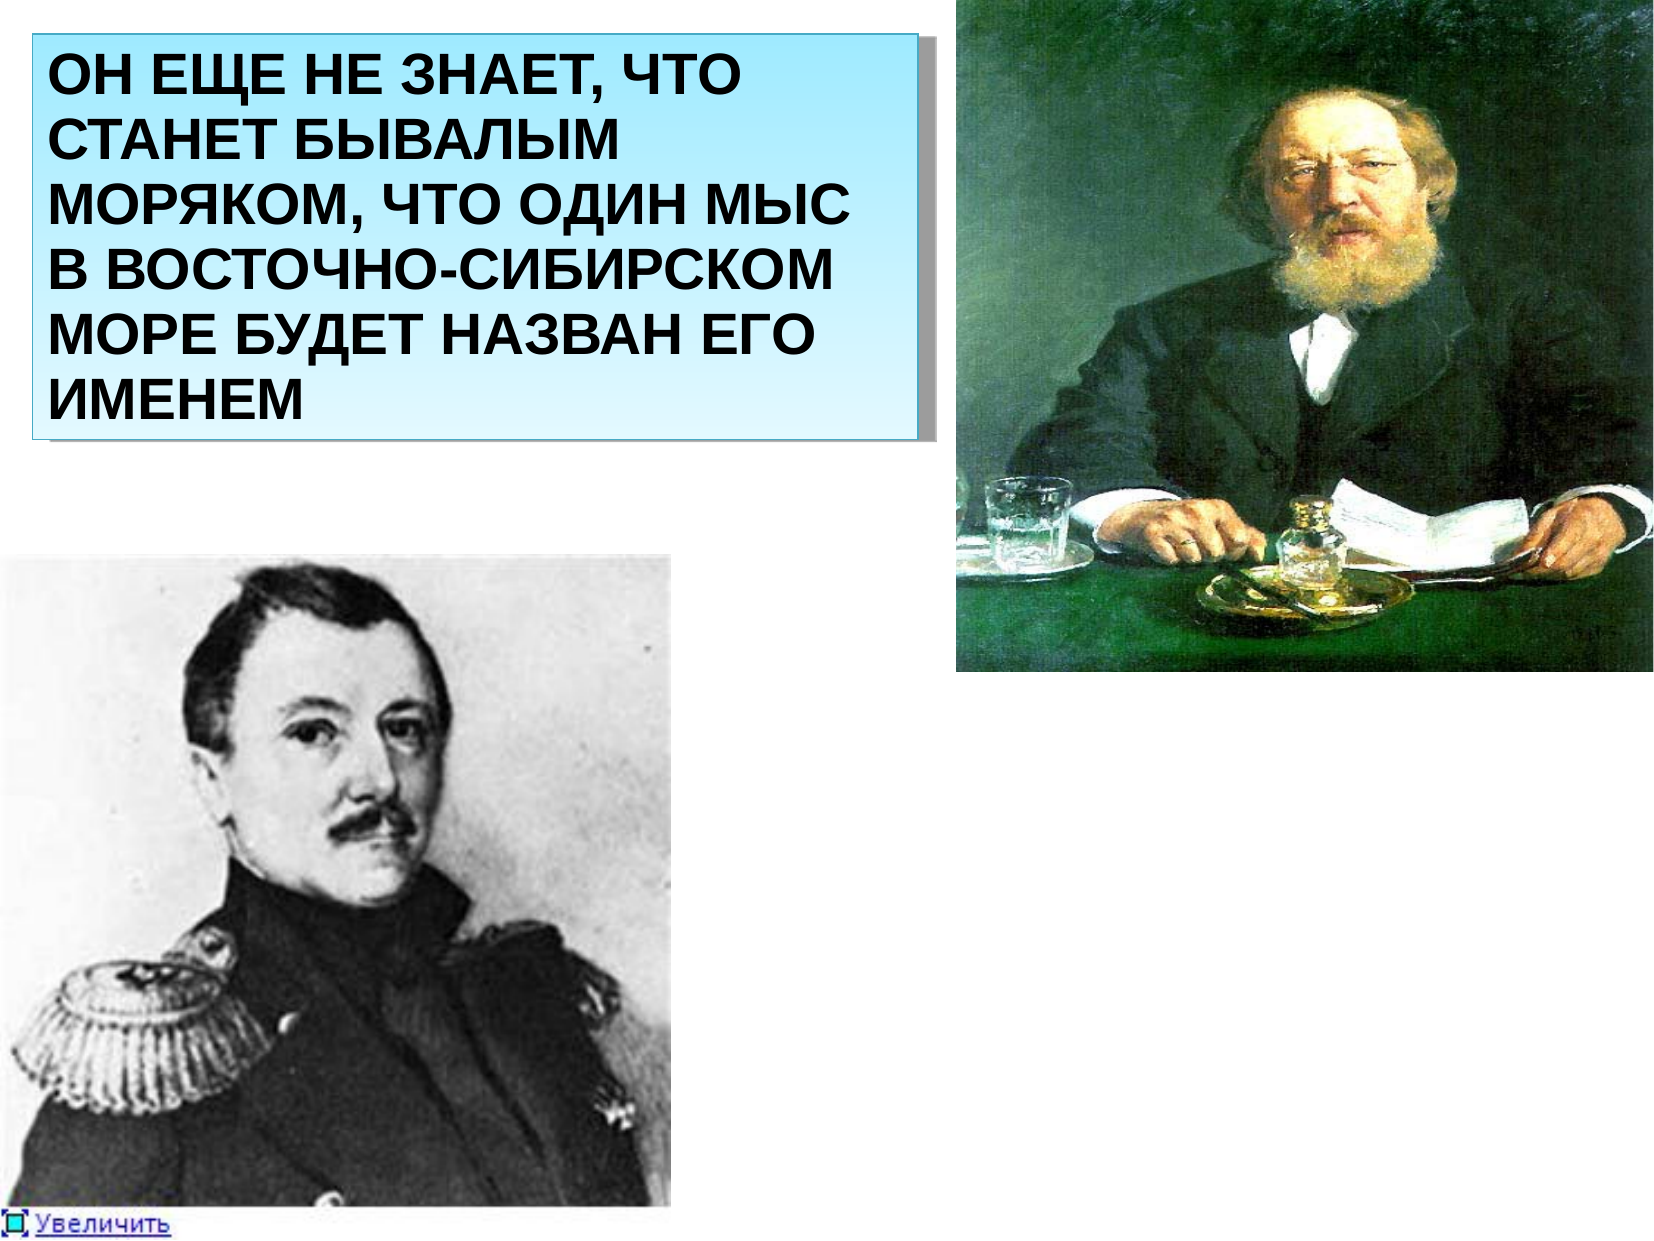

ОН ЕЩЕ НЕ ЗНАЕТ, ЧТО СТАНЕТ БЫВАЛЫМ МОРЯКОМ, ЧТО ОДИН МЫС В ВОСТОЧНО-СИБИРСКОМ МОРЕ БУДЕТ НАЗВАН ЕГО ИМЕНЕМ